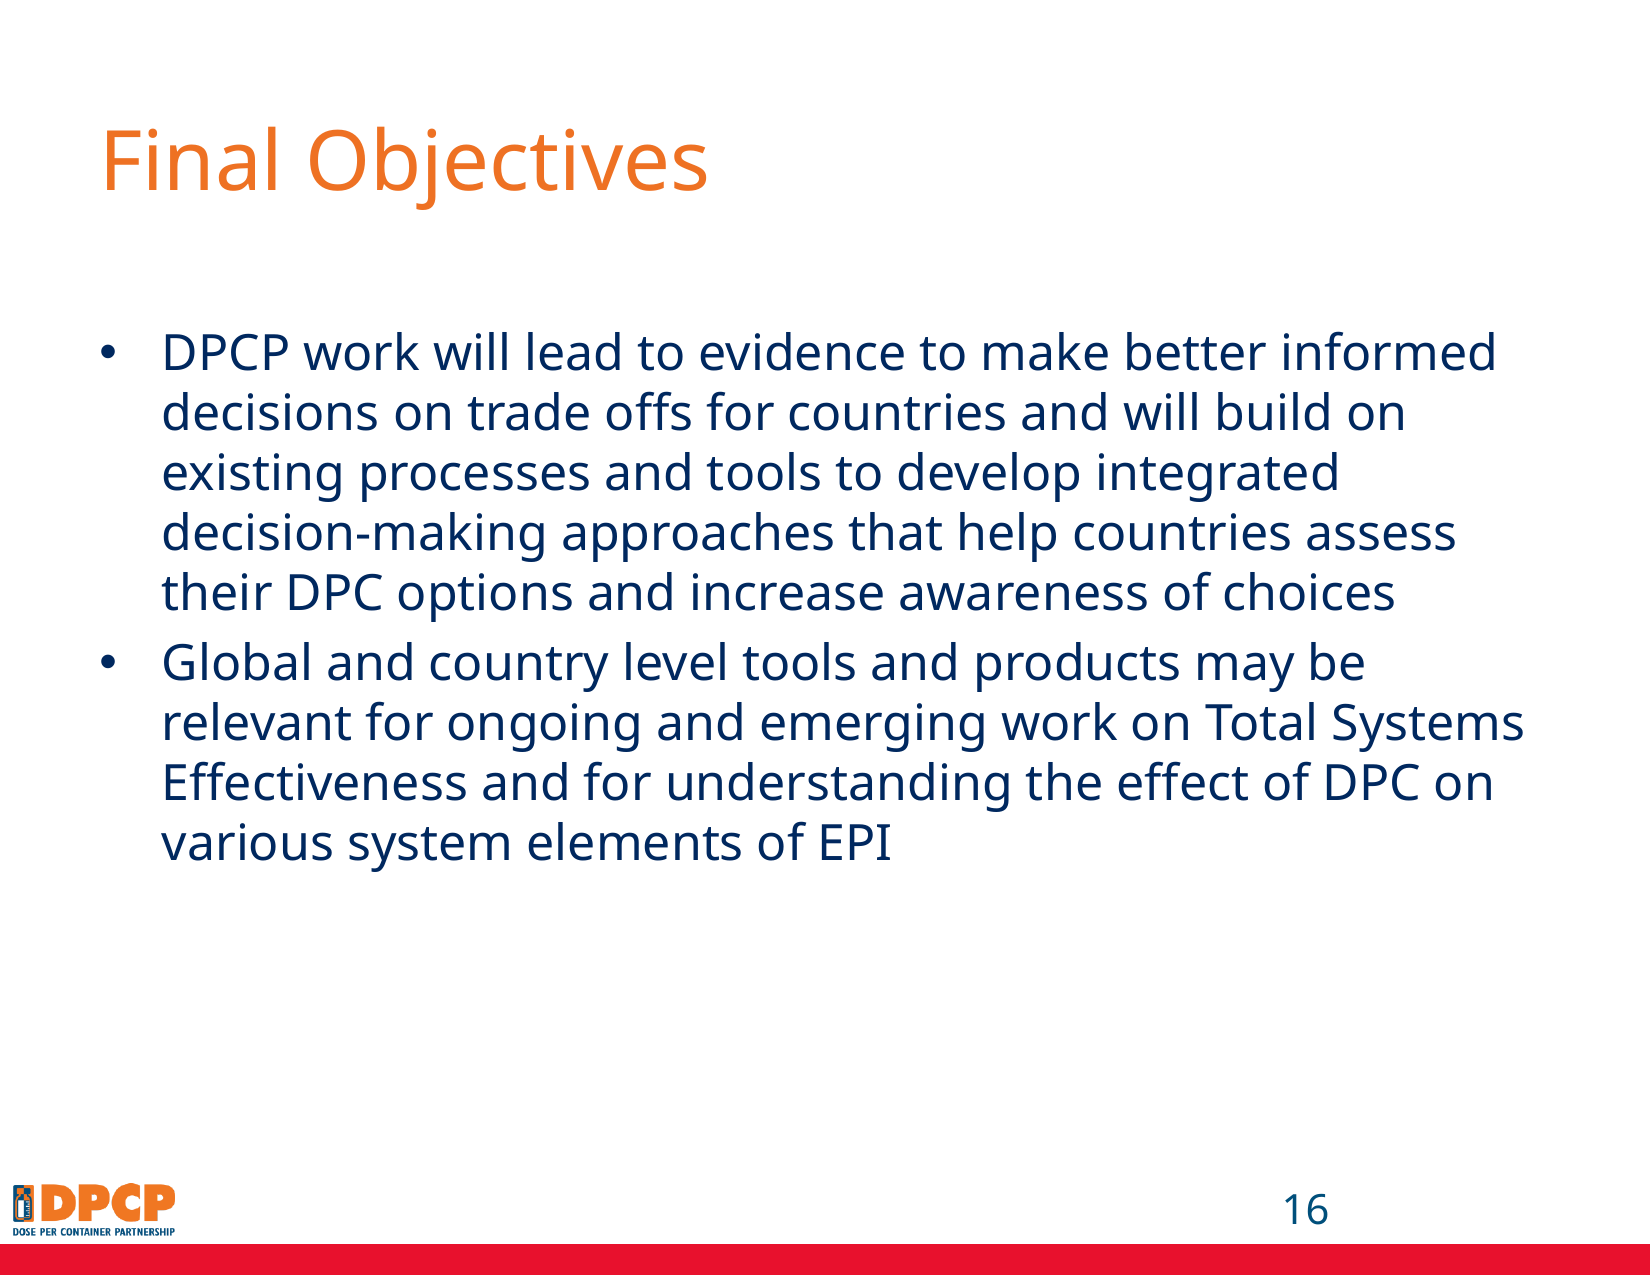

# Final Objectives
DPCP work will lead to evidence to make better informed decisions on trade offs for countries and will build on existing processes and tools to develop integrated decision-making approaches that help countries assess their DPC options and increase awareness of choices
Global and country level tools and products may be relevant for ongoing and emerging work on Total Systems Effectiveness and for understanding the effect of DPC on various system elements of EPI